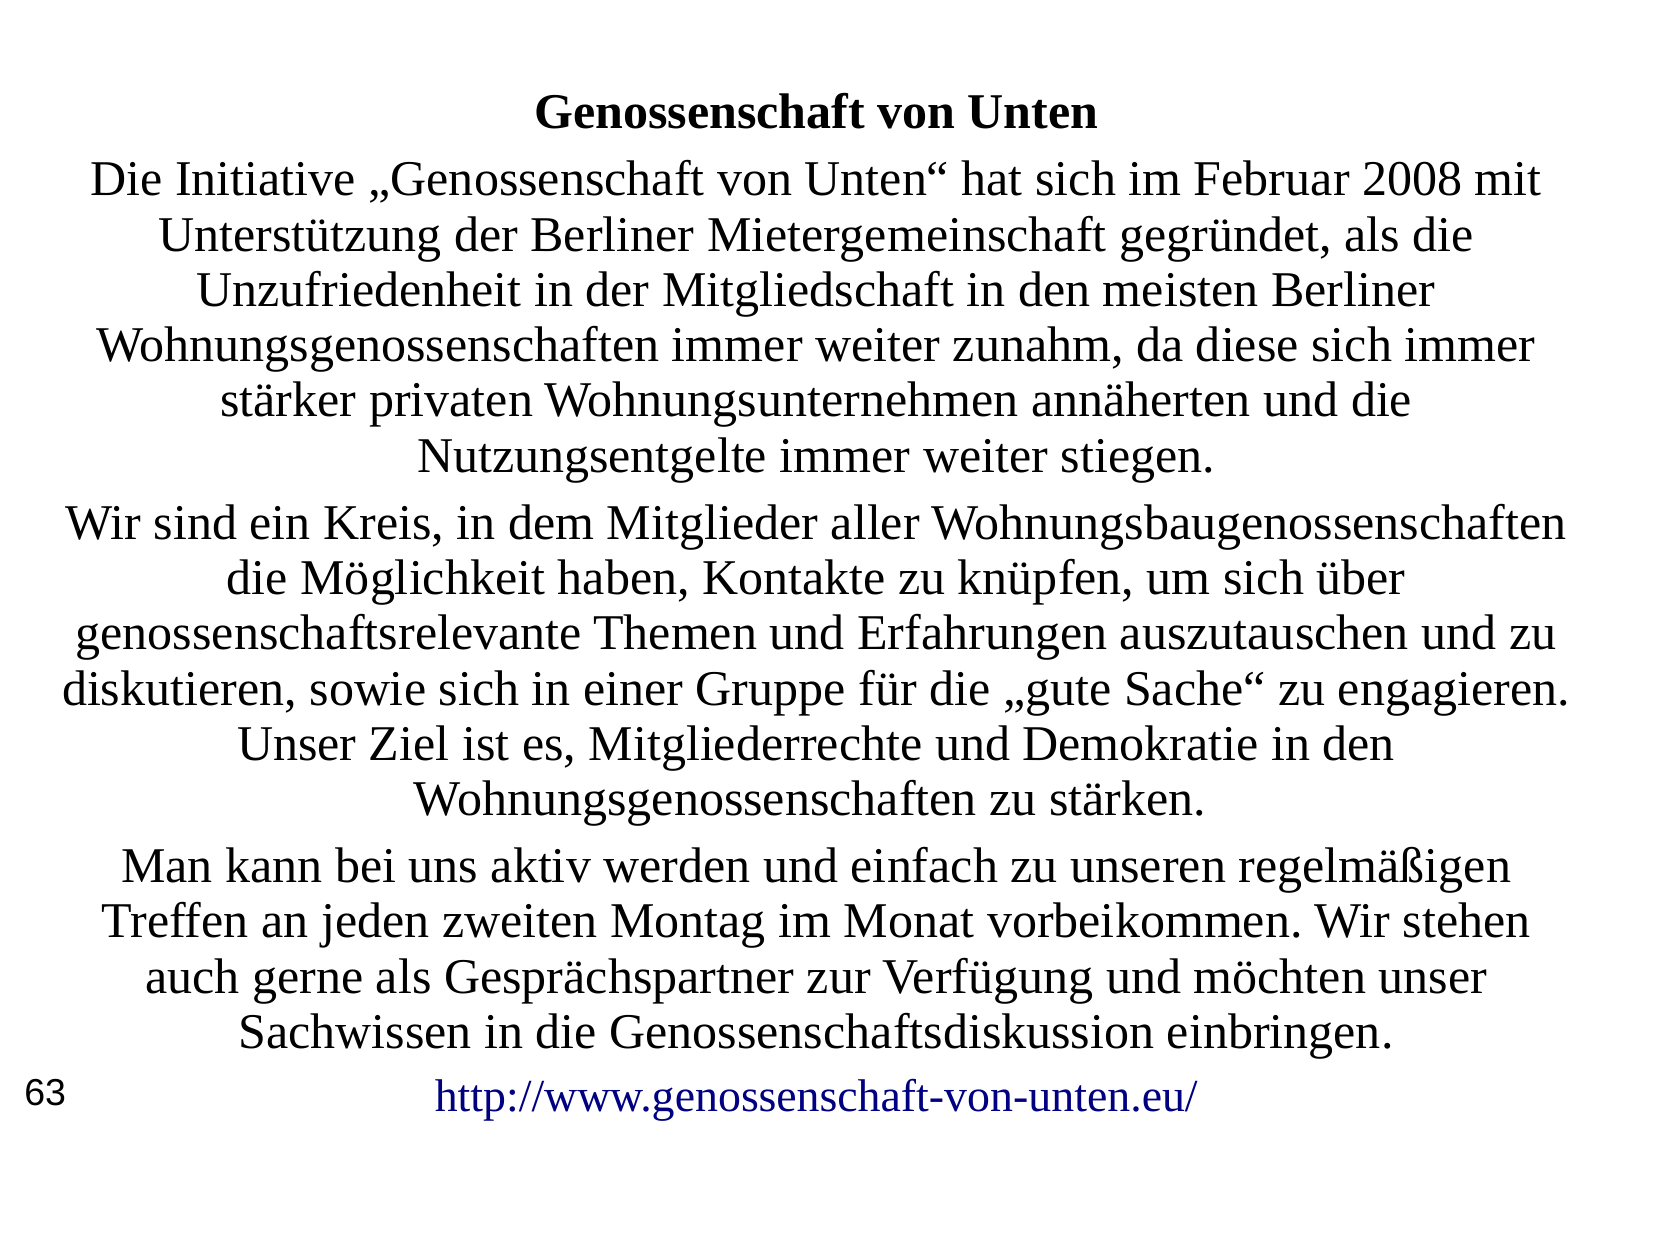

Genossenschaft von Unten
Die Initiative „Genossenschaft von Unten“ hat sich im Februar 2008 mit Unterstützung der Berliner Mietergemeinschaft gegründet, als die Unzufriedenheit in der Mitgliedschaft in den meisten Berliner Wohnungsgenossenschaften immer weiter zunahm, da diese sich immer stärker privaten Wohnungsunternehmen annäherten und die Nutzungsentgelte immer weiter stiegen.
Wir sind ein Kreis, in dem Mitglieder aller Wohnungsbaugenossenschaften die Möglichkeit haben, Kontakte zu knüpfen, um sich über genossenschaftsrelevante Themen und Erfahrungen auszutauschen und zu diskutieren, sowie sich in einer Gruppe für die „gute Sache“ zu engagieren. Unser Ziel ist es, Mitgliederrechte und Demokratie in den Wohnungsgenossenschaften zu stärken.
Man kann bei uns aktiv werden und einfach zu unseren regelmäßigen Treffen an jeden zweiten Montag im Monat vorbeikommen. Wir stehen auch gerne als Gesprächspartner zur Verfügung und möchten unser Sachwissen in die Genossenschaftsdiskussion einbringen.
http://www.genossenschaft-von-unten.eu/